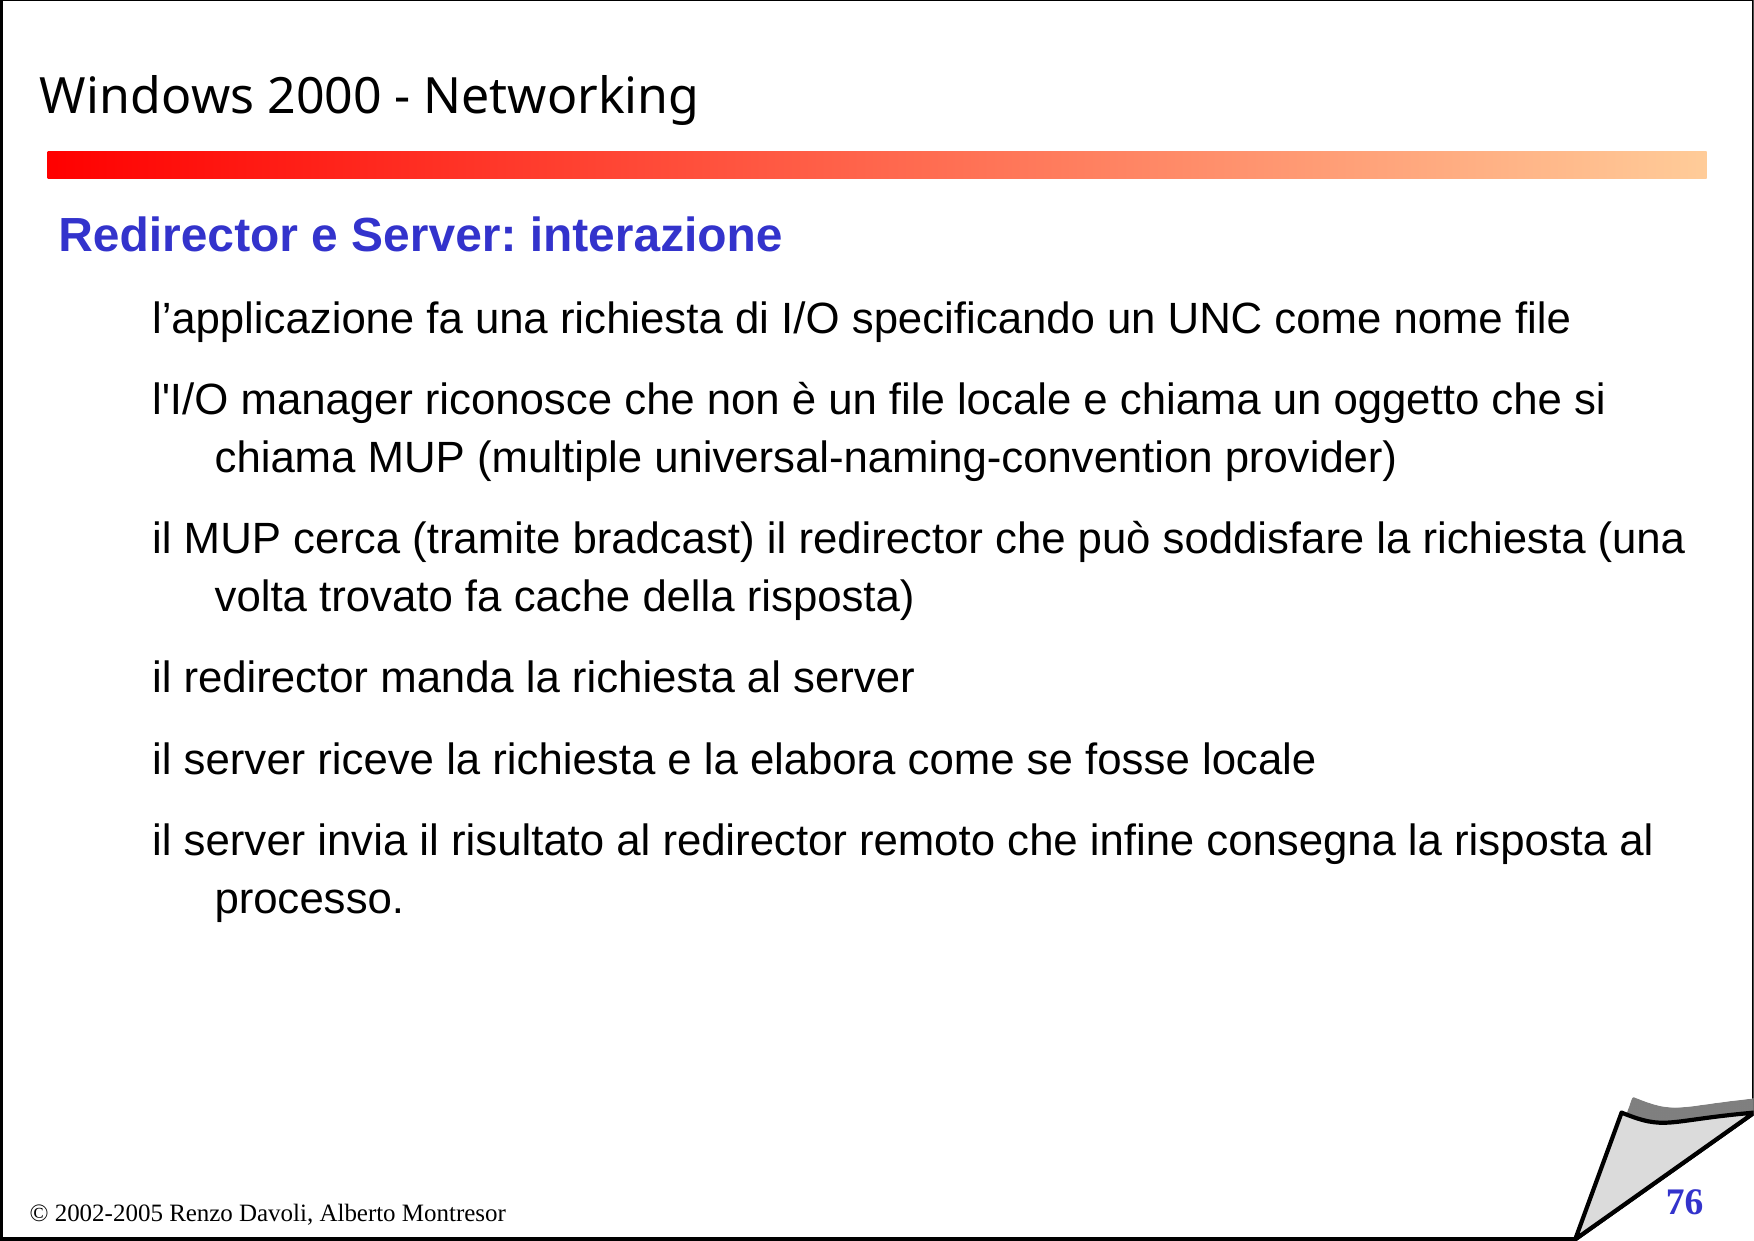

# Windows 2000 - Networking
Redirector e Server: interazione
l’applicazione fa una richiesta di I/O specificando un UNC come nome file
l'I/O manager riconosce che non è un file locale e chiama un oggetto che si chiama MUP (multiple universal-naming-convention provider)
il MUP cerca (tramite bradcast) il redirector che può soddisfare la richiesta (una volta trovato fa cache della risposta)
il redirector manda la richiesta al server
il server riceve la richiesta e la elabora come se fosse locale
il server invia il risultato al redirector remoto che infine consegna la risposta al processo.